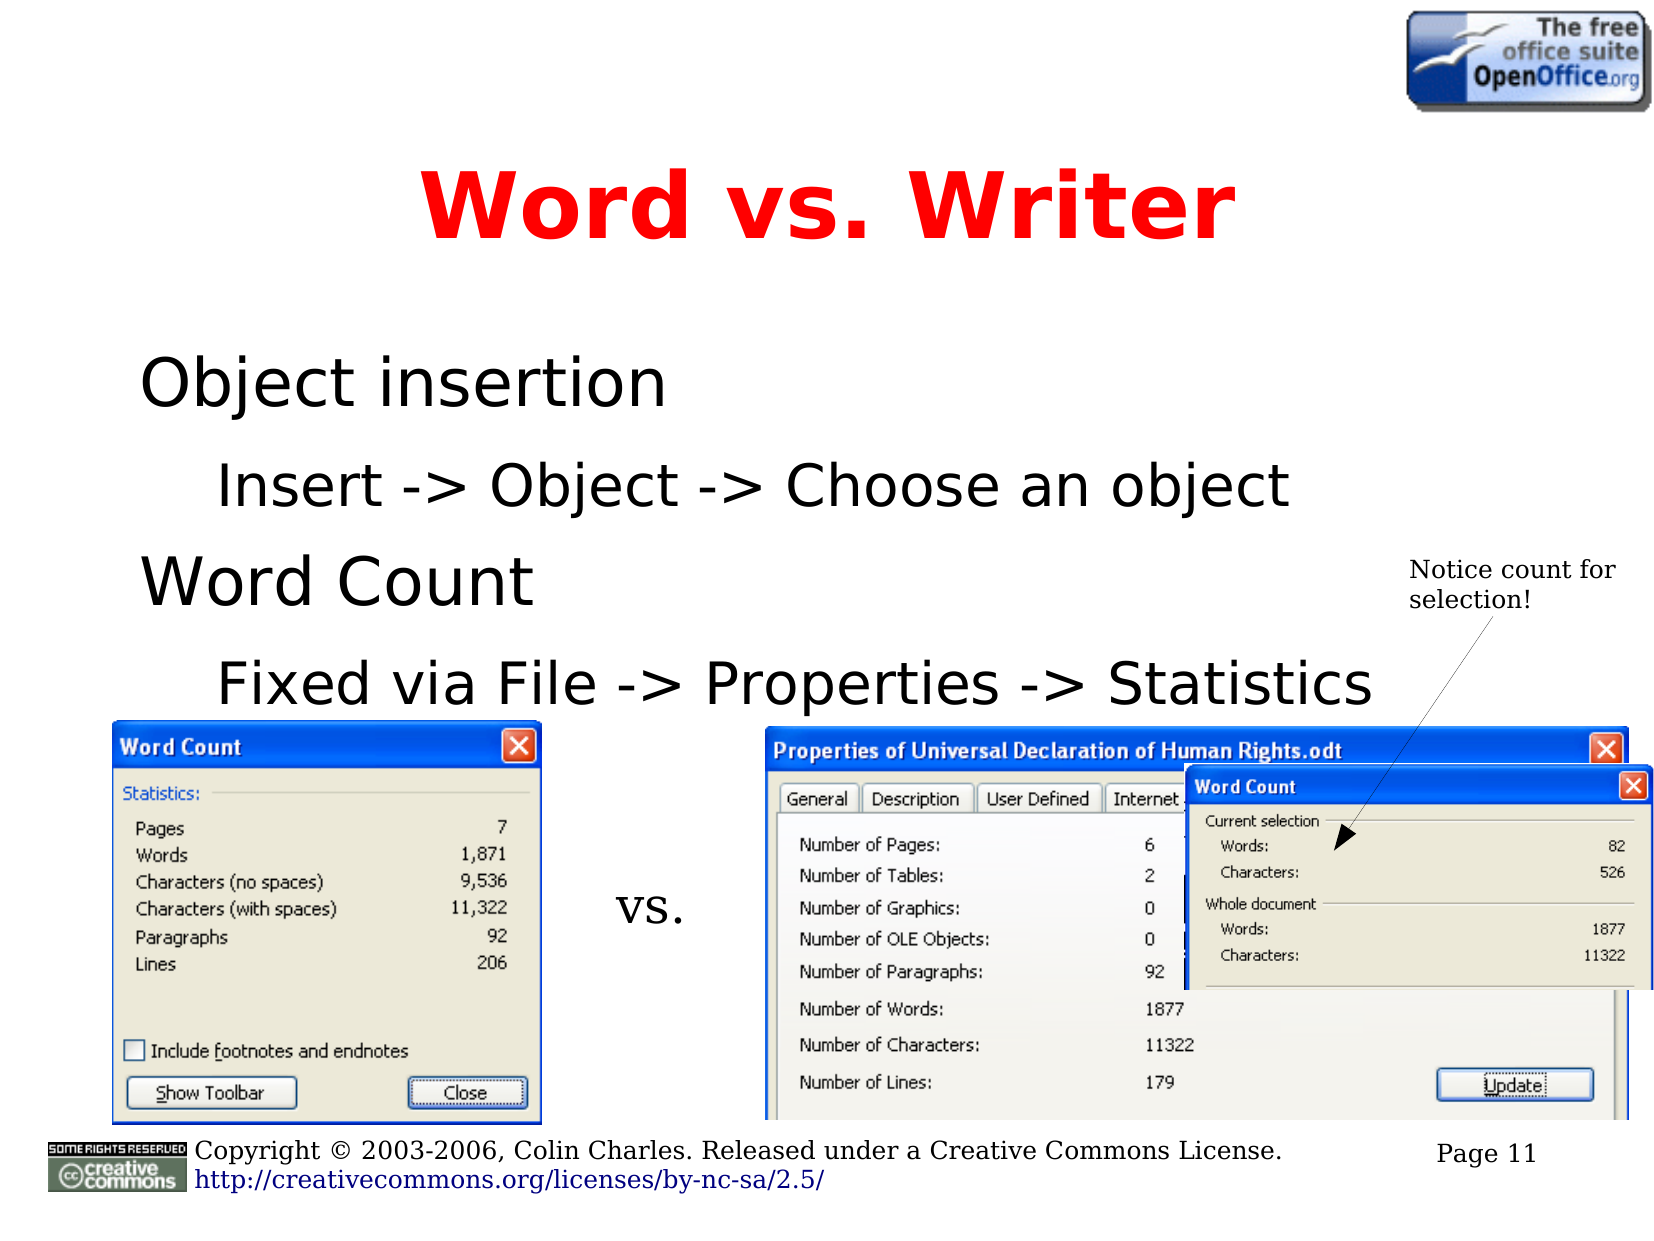

# Word vs. Writer
Object insertion
Insert -> Object -> Choose an object
Word Count
Fixed via File -> Properties -> Statistics
Notice count for selection!
vs.